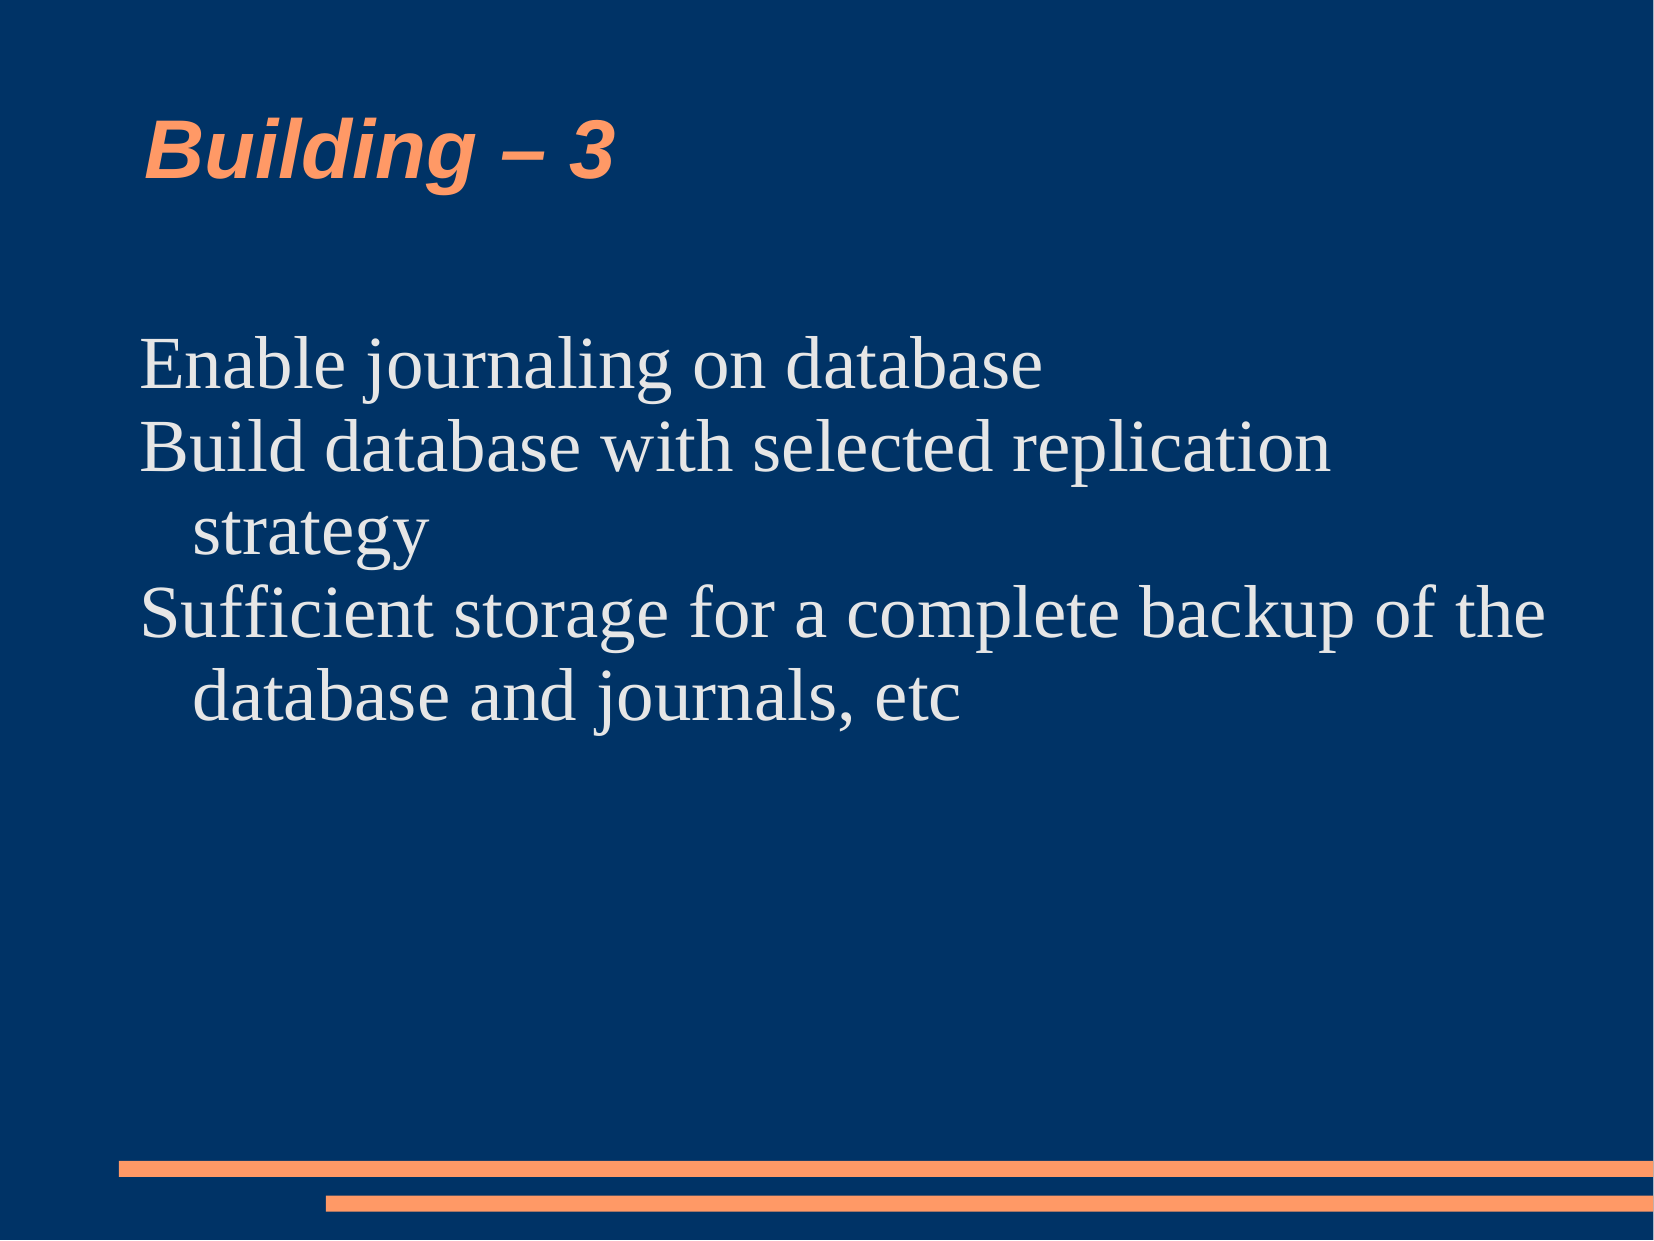

# Building – 3
Enable journaling on database
Build database with selected replication strategy
Sufficient storage for a complete backup of the database and journals, etc